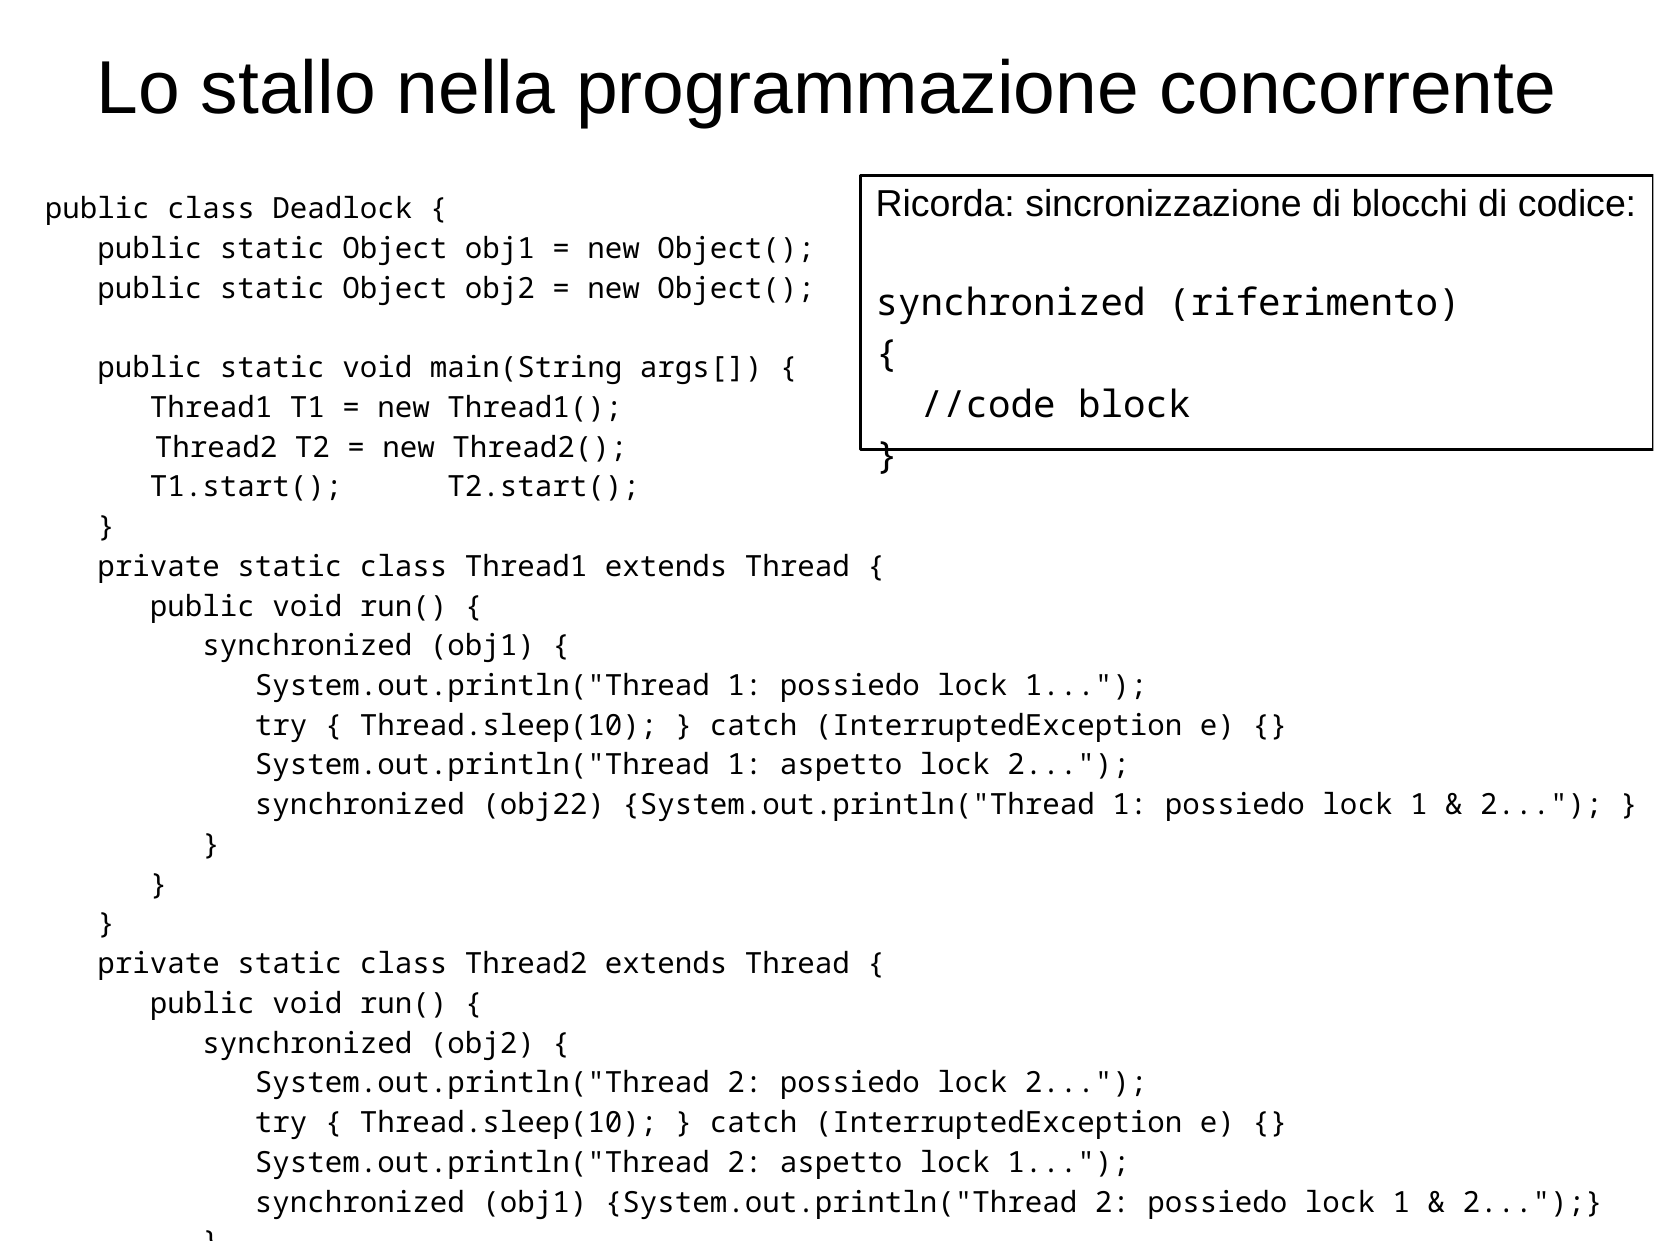

# Lo stallo nella programmazione concorrente
Ricorda: sincronizzazione di blocchi di codice:
synchronized (riferimento)
{
 //code block
}
public class Deadlock {
 public static Object obj1 = new Object();
 public static Object obj2 = new Object();
 public static void main(String args[]) {
 Thread1 T1 = new Thread1();
	 Thread2 T2 = new Thread2();
 T1.start(); T2.start();
 }
 private static class Thread1 extends Thread {
 public void run() {
 synchronized (obj1) {
 System.out.println("Thread 1: possiedo lock 1...");
 try { Thread.sleep(10); } catch (InterruptedException e) {}
 System.out.println("Thread 1: aspetto lock 2...");
 synchronized (obj22) {System.out.println("Thread 1: possiedo lock 1 & 2..."); }
 }
 }
 }
 private static class Thread2 extends Thread {
 public void run() {
 synchronized (obj2) {
 System.out.println("Thread 2: possiedo lock 2...");
 try { Thread.sleep(10); } catch (InterruptedException e) {}
 System.out.println("Thread 2: aspetto lock 1...");
 synchronized (obj1) {System.out.println("Thread 2: possiedo lock 1 & 2...");}
 }
 }
 }
}